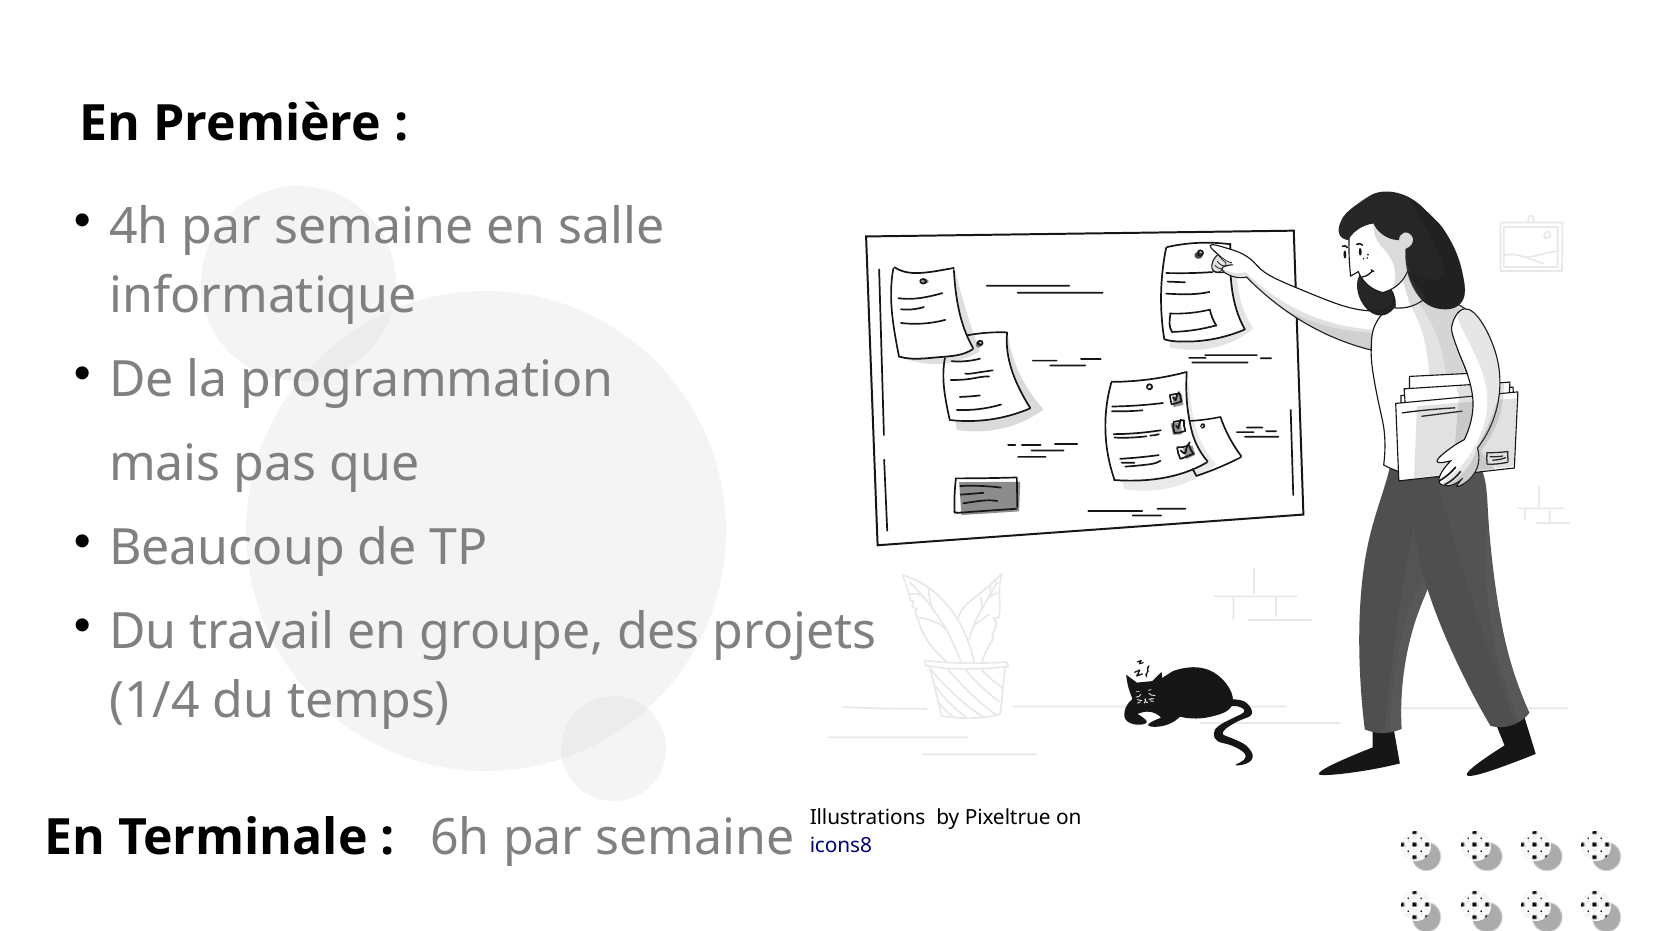

En Première :
4h par semaine en salle informatique
De la programmation
mais pas que
Beaucoup de TP
Du travail en groupe, des projets (1/4 du temps)
En Terminale :
6h par semaine